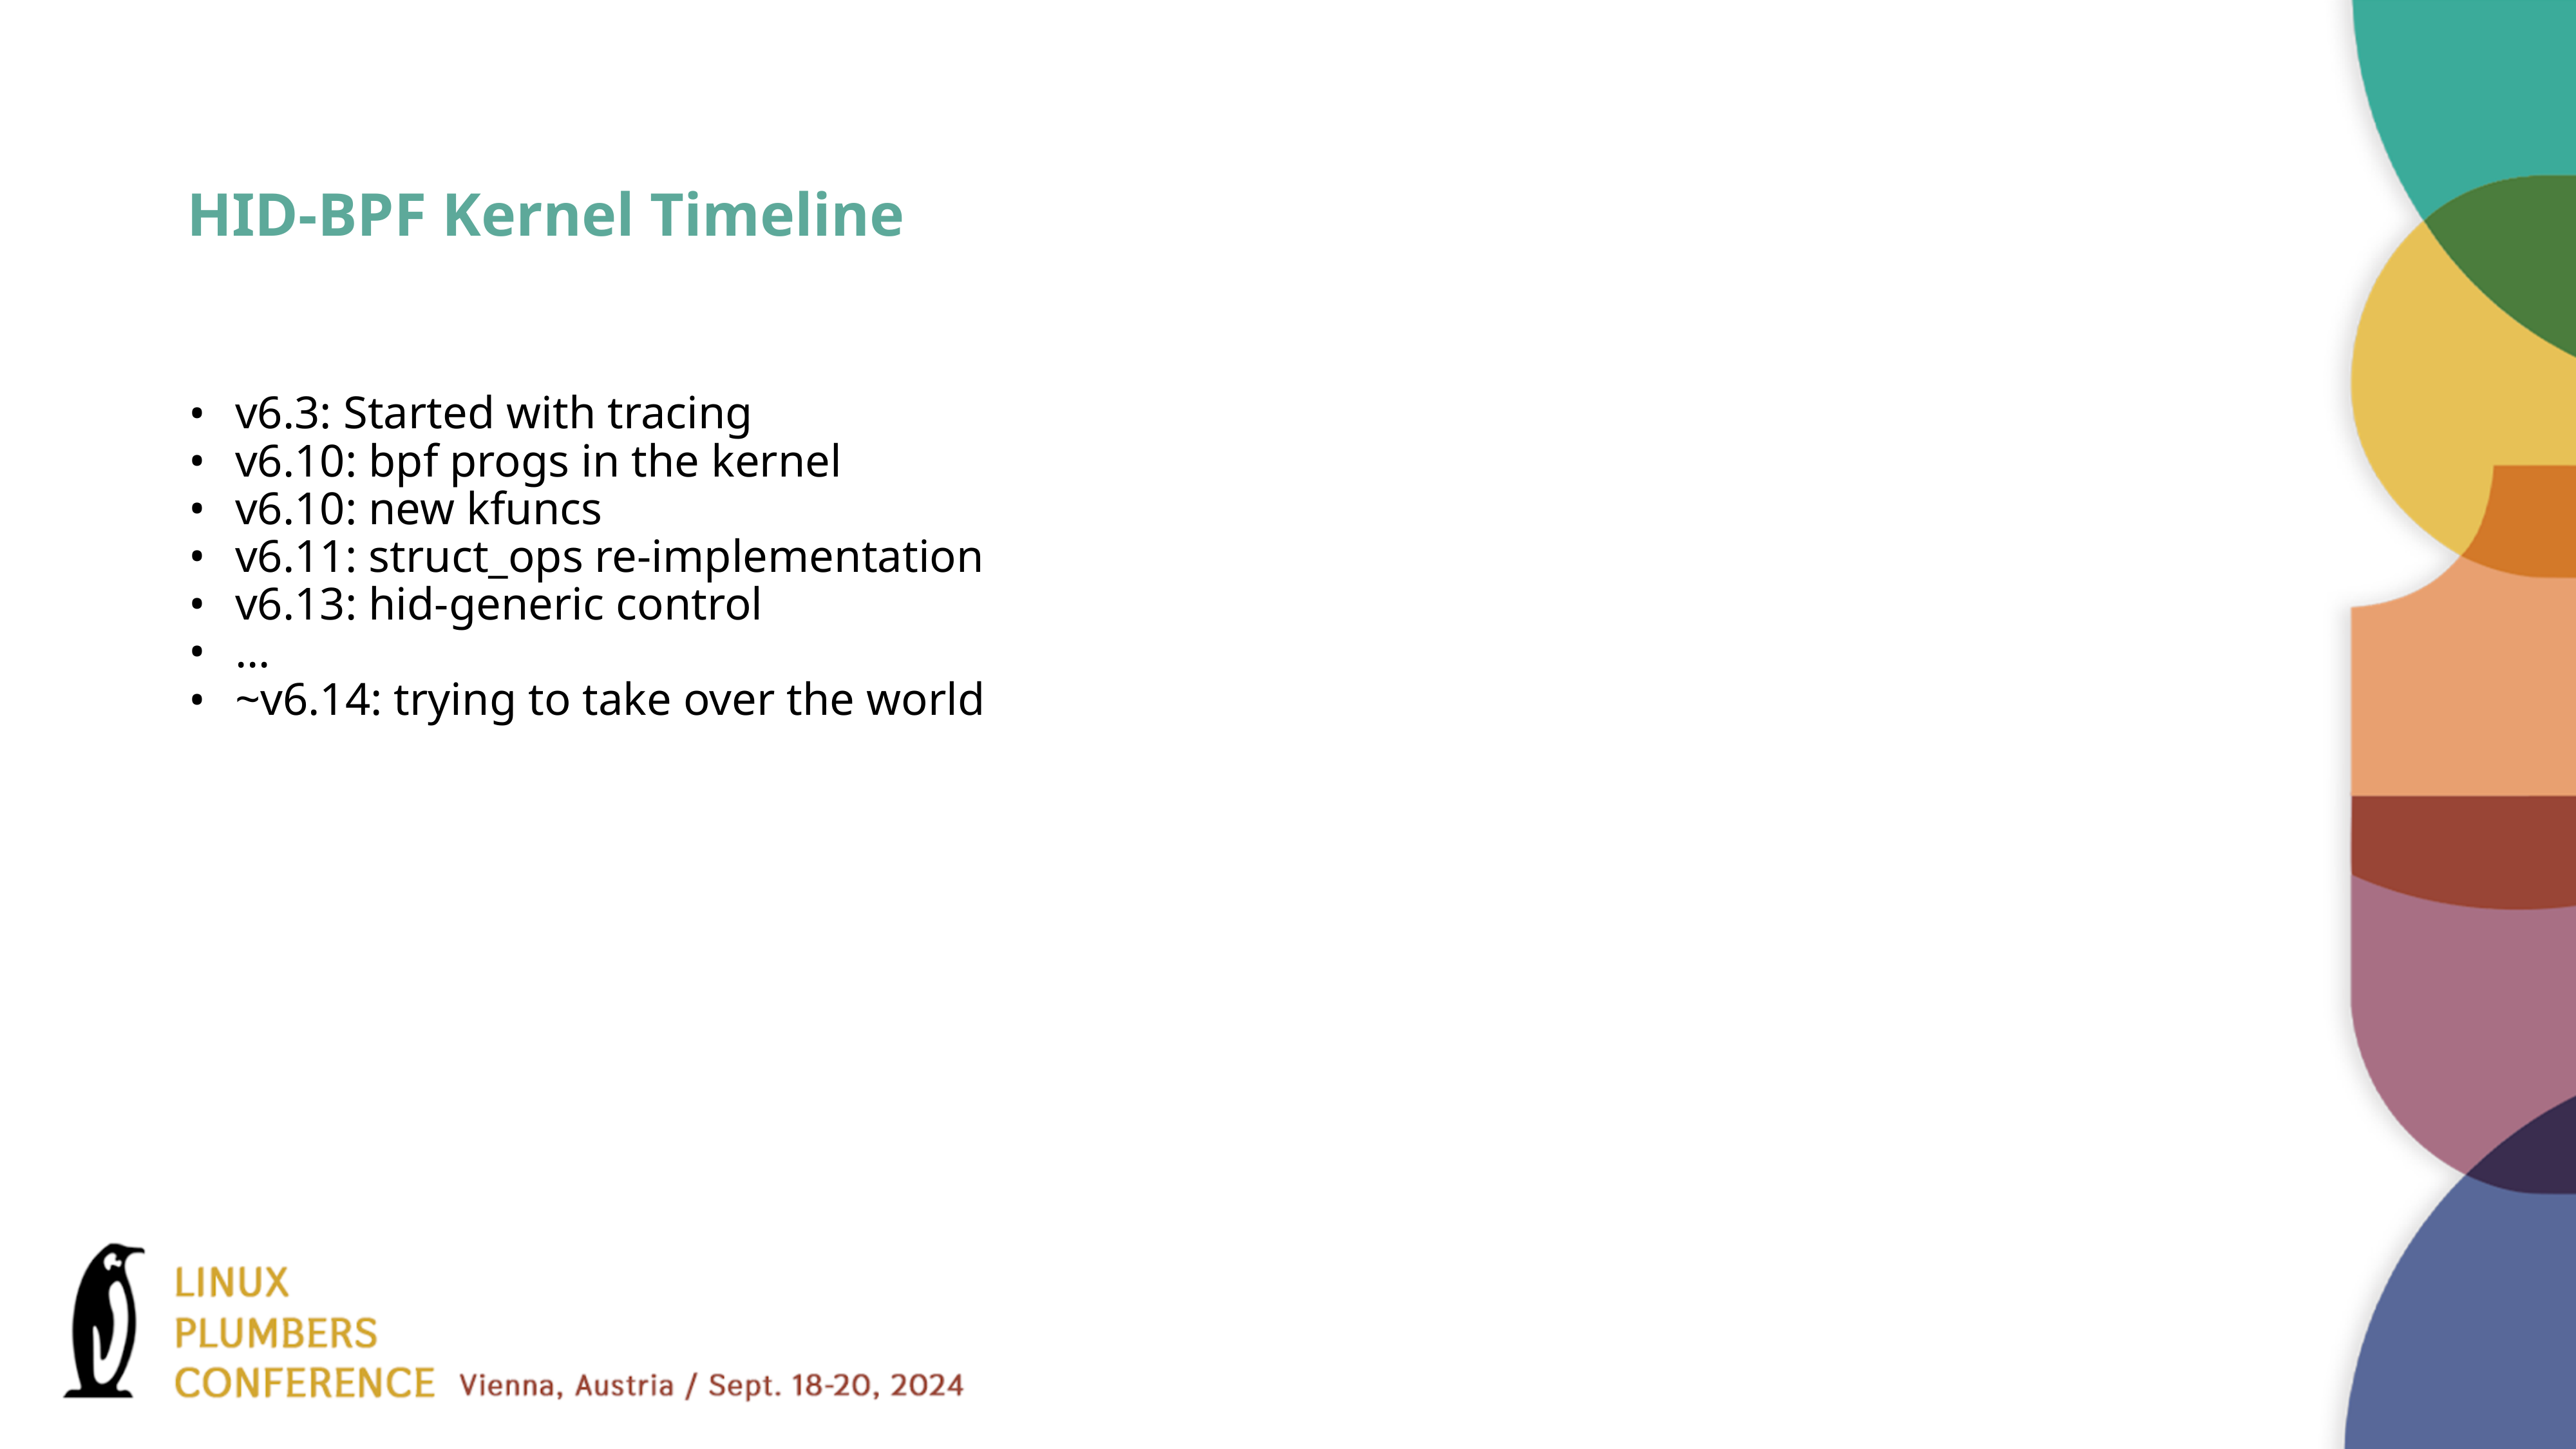

# HID-BPF Kernel Timeline
v6.3: Started with tracing
v6.10: bpf progs in the kernel
v6.10: new kfuncs
v6.11: struct_ops re-implementation
v6.13: hid-generic control
…
~v6.14: trying to take over the world